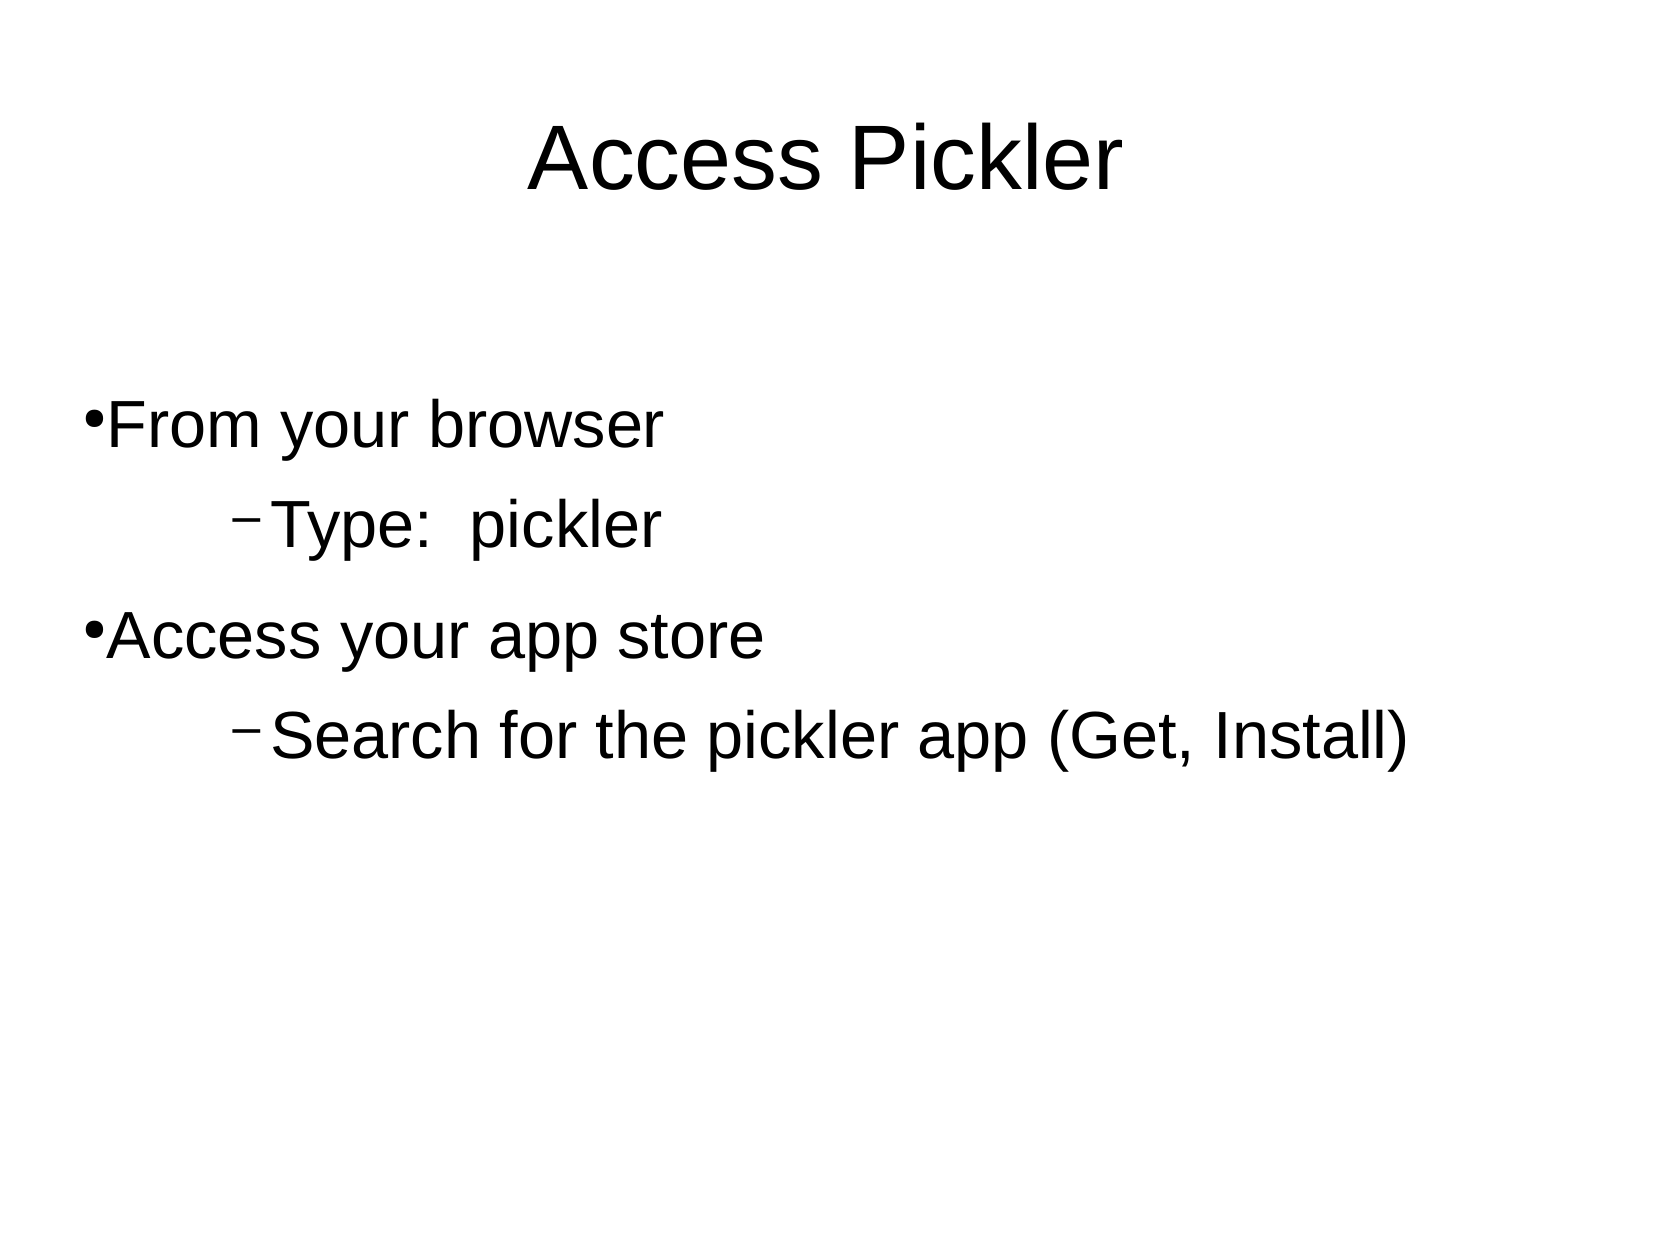

# Access Pickler
From your browser
Type: pickler
Access your app store
Search for the pickler app (Get, Install)